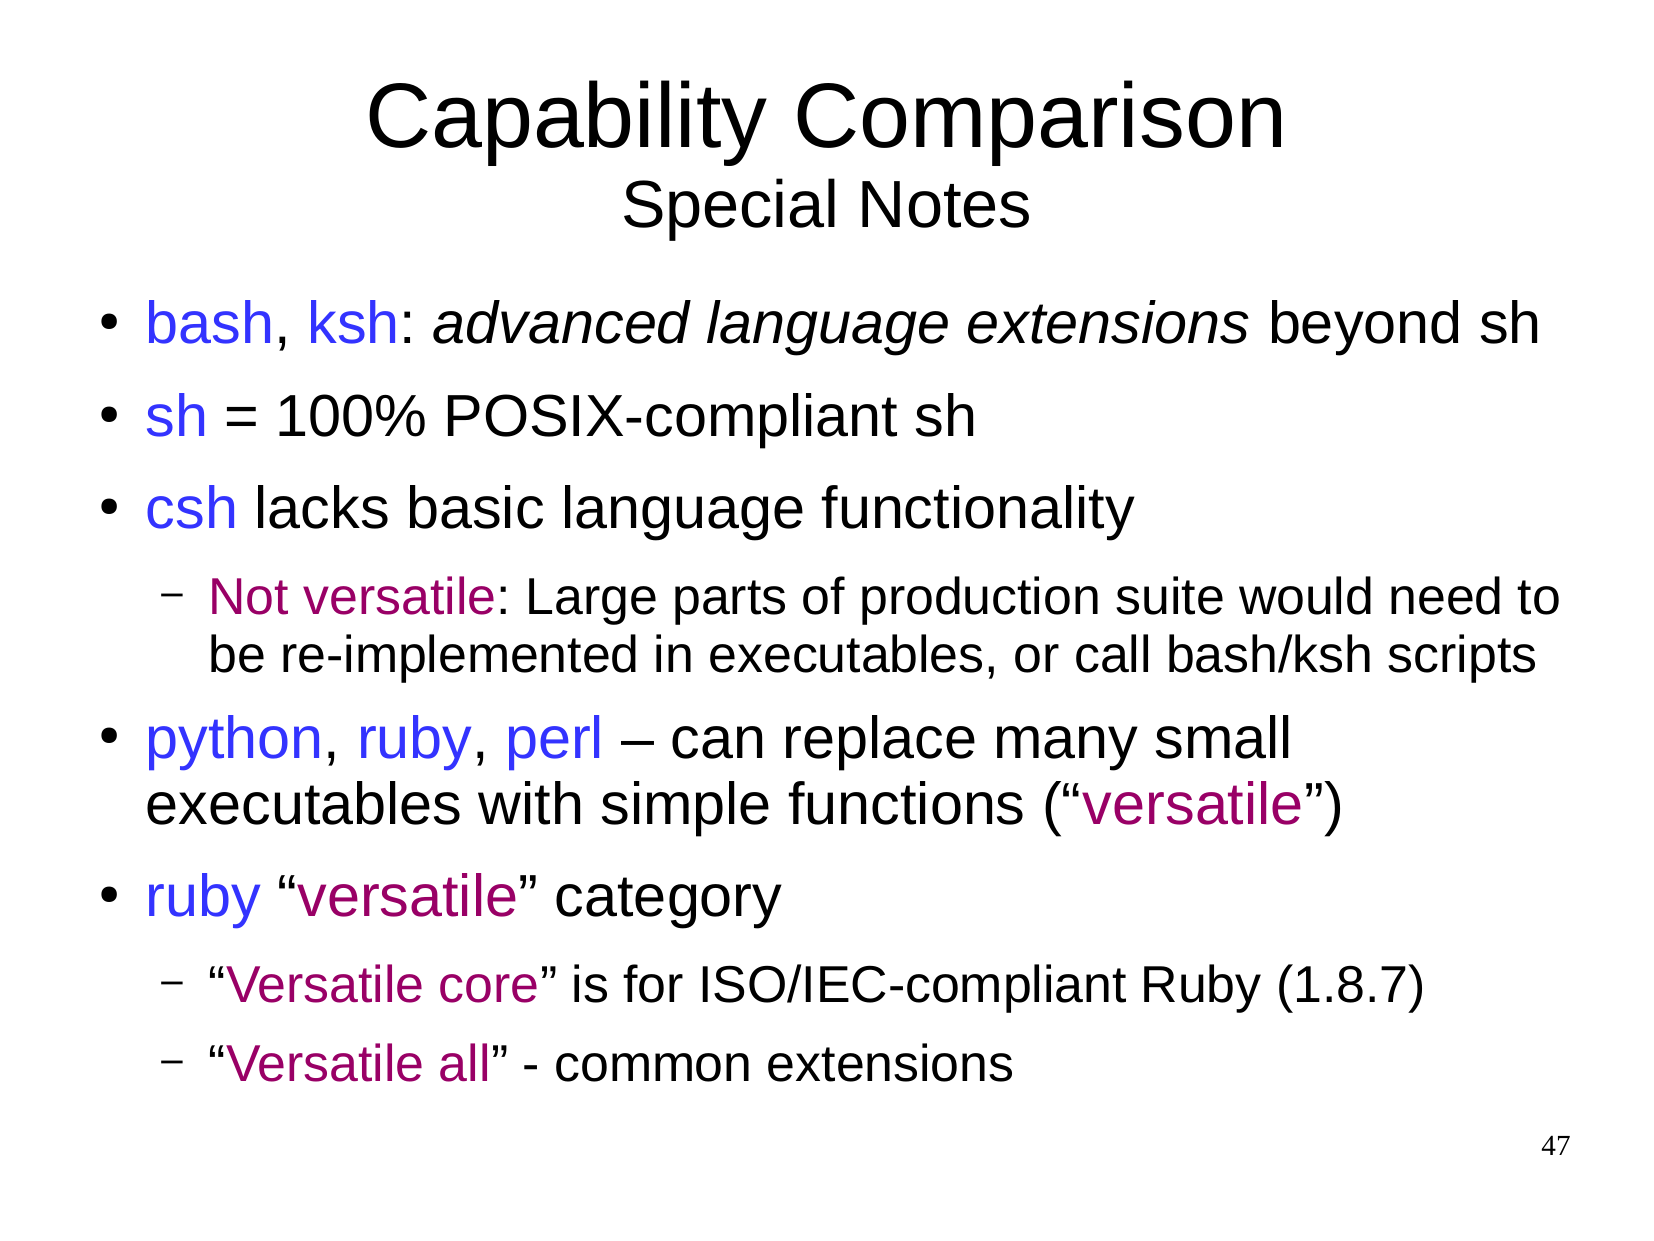

# Capability Comparison Special Notes
bash, ksh: advanced language extensions beyond sh
sh = 100% POSIX-compliant sh
csh lacks basic language functionality
Not versatile: Large parts of production suite would need to be re-implemented in executables, or call bash/ksh scripts
python, ruby, perl – can replace many small executables with simple functions (“versatile”)
ruby “versatile” category
“Versatile core” is for ISO/IEC-compliant Ruby (1.8.7)
“Versatile all” - common extensions
47